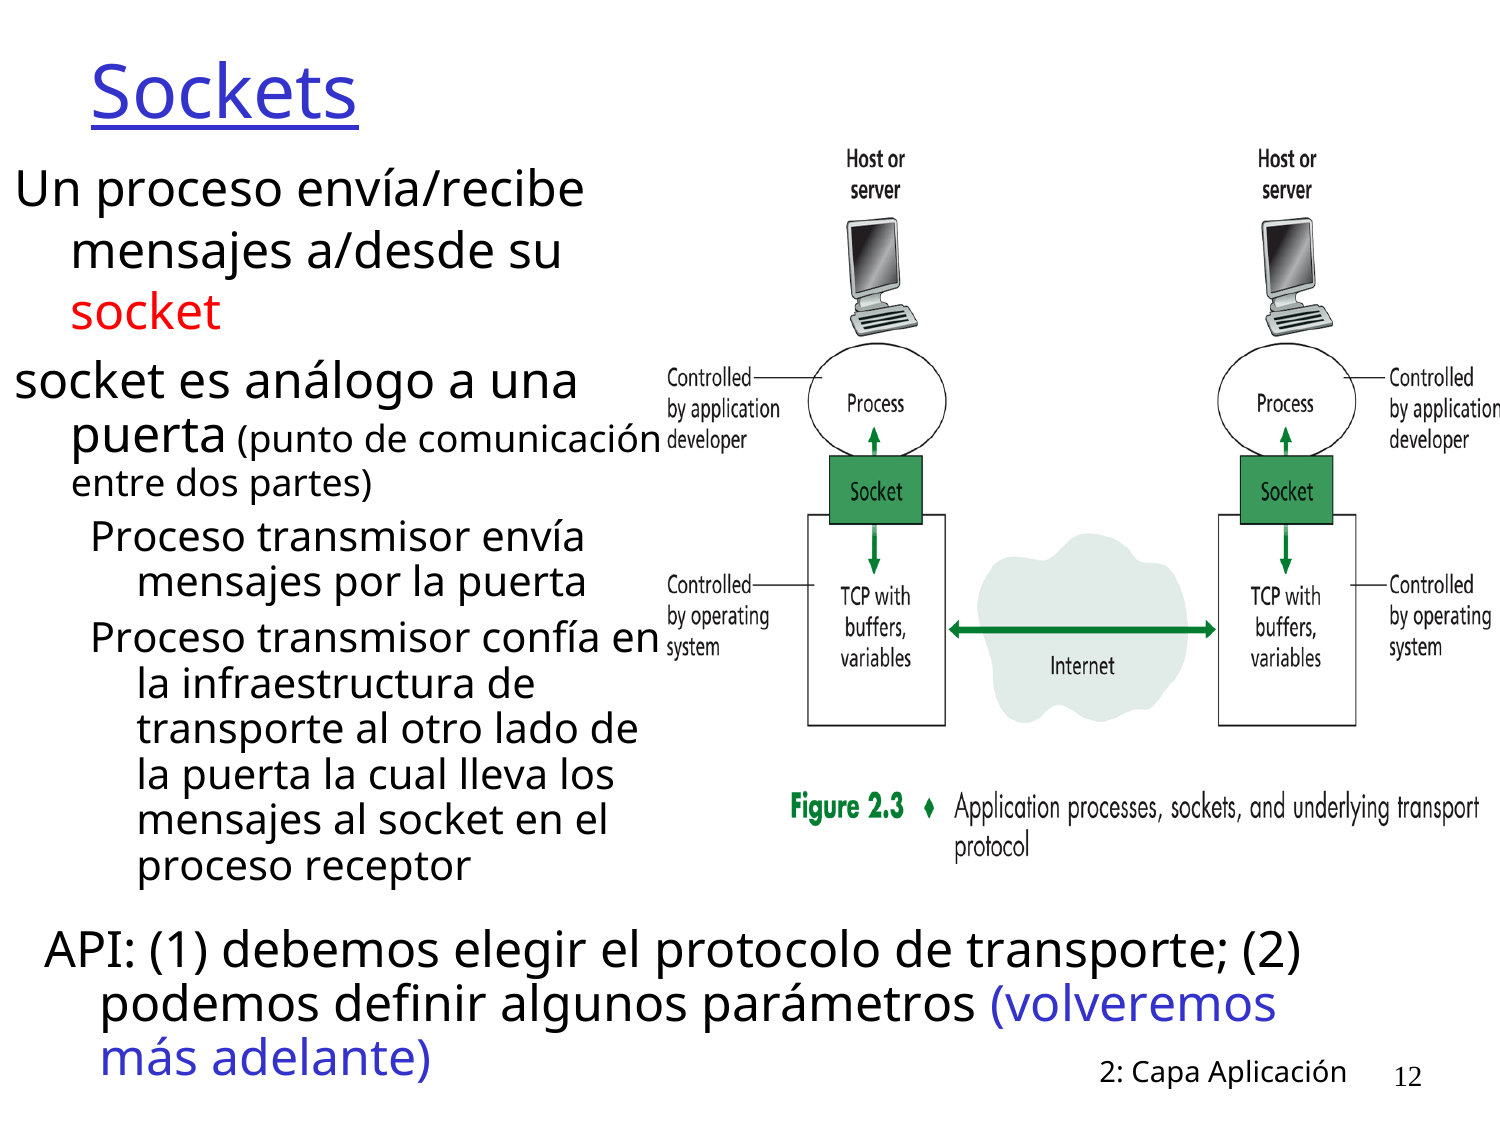

# Sockets
Un proceso envía/recibe mensajes a/desde su socket
socket es análogo a una puerta (punto de comunicación entre dos partes)
Proceso transmisor envía mensajes por la puerta
Proceso transmisor confía en la infraestructura de transporte al otro lado de la puerta la cual lleva los mensajes al socket en el proceso receptor
API: (1) debemos elegir el protocolo de transporte; (2) podemos definir algunos parámetros (volveremos más adelante)